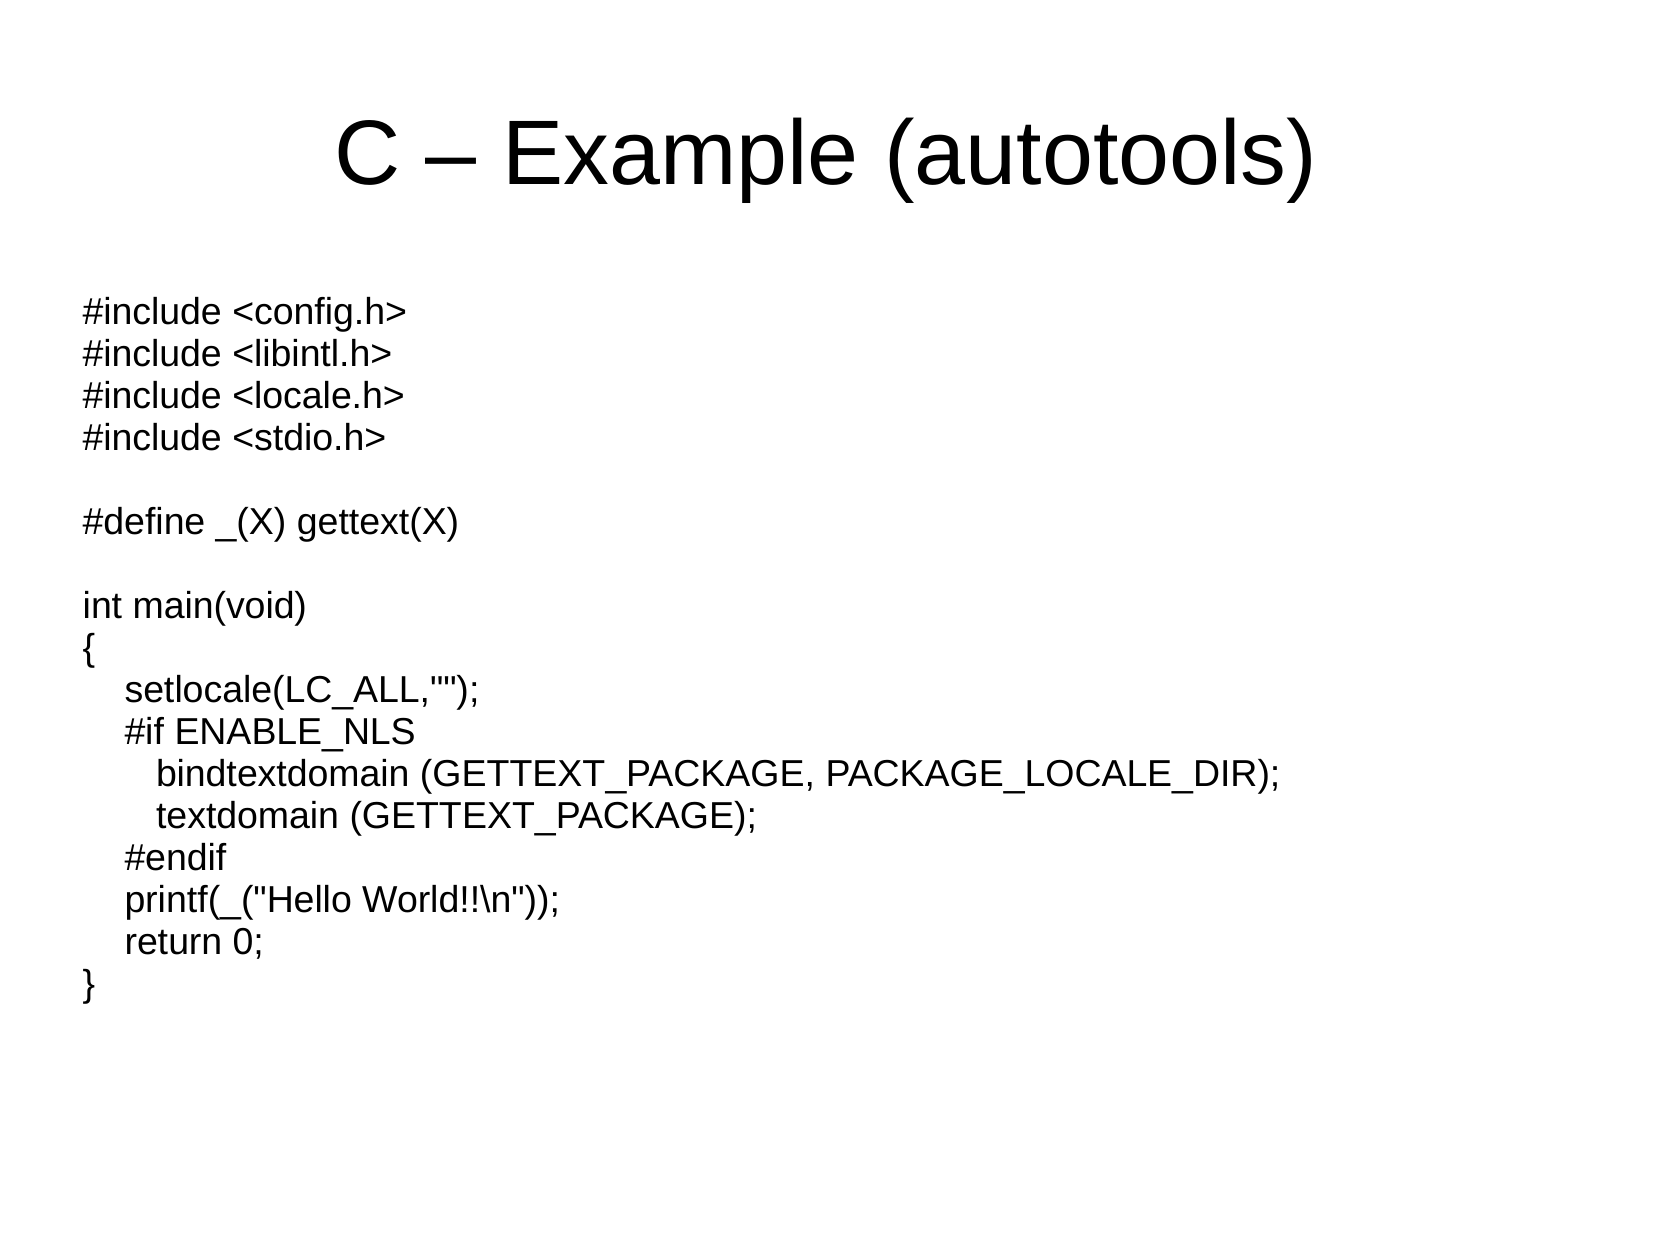

# C – Example (autotools)
#include <config.h>
#include <libintl.h>
#include <locale.h>
#include <stdio.h>
#define _(X) gettext(X)
int main(void)
{
 setlocale(LC_ALL,"");
 #if ENABLE_NLS
 bindtextdomain (GETTEXT_PACKAGE, PACKAGE_LOCALE_DIR);
 textdomain (GETTEXT_PACKAGE);
 #endif
 printf(_("Hello World!!\n"));
 return 0;
}